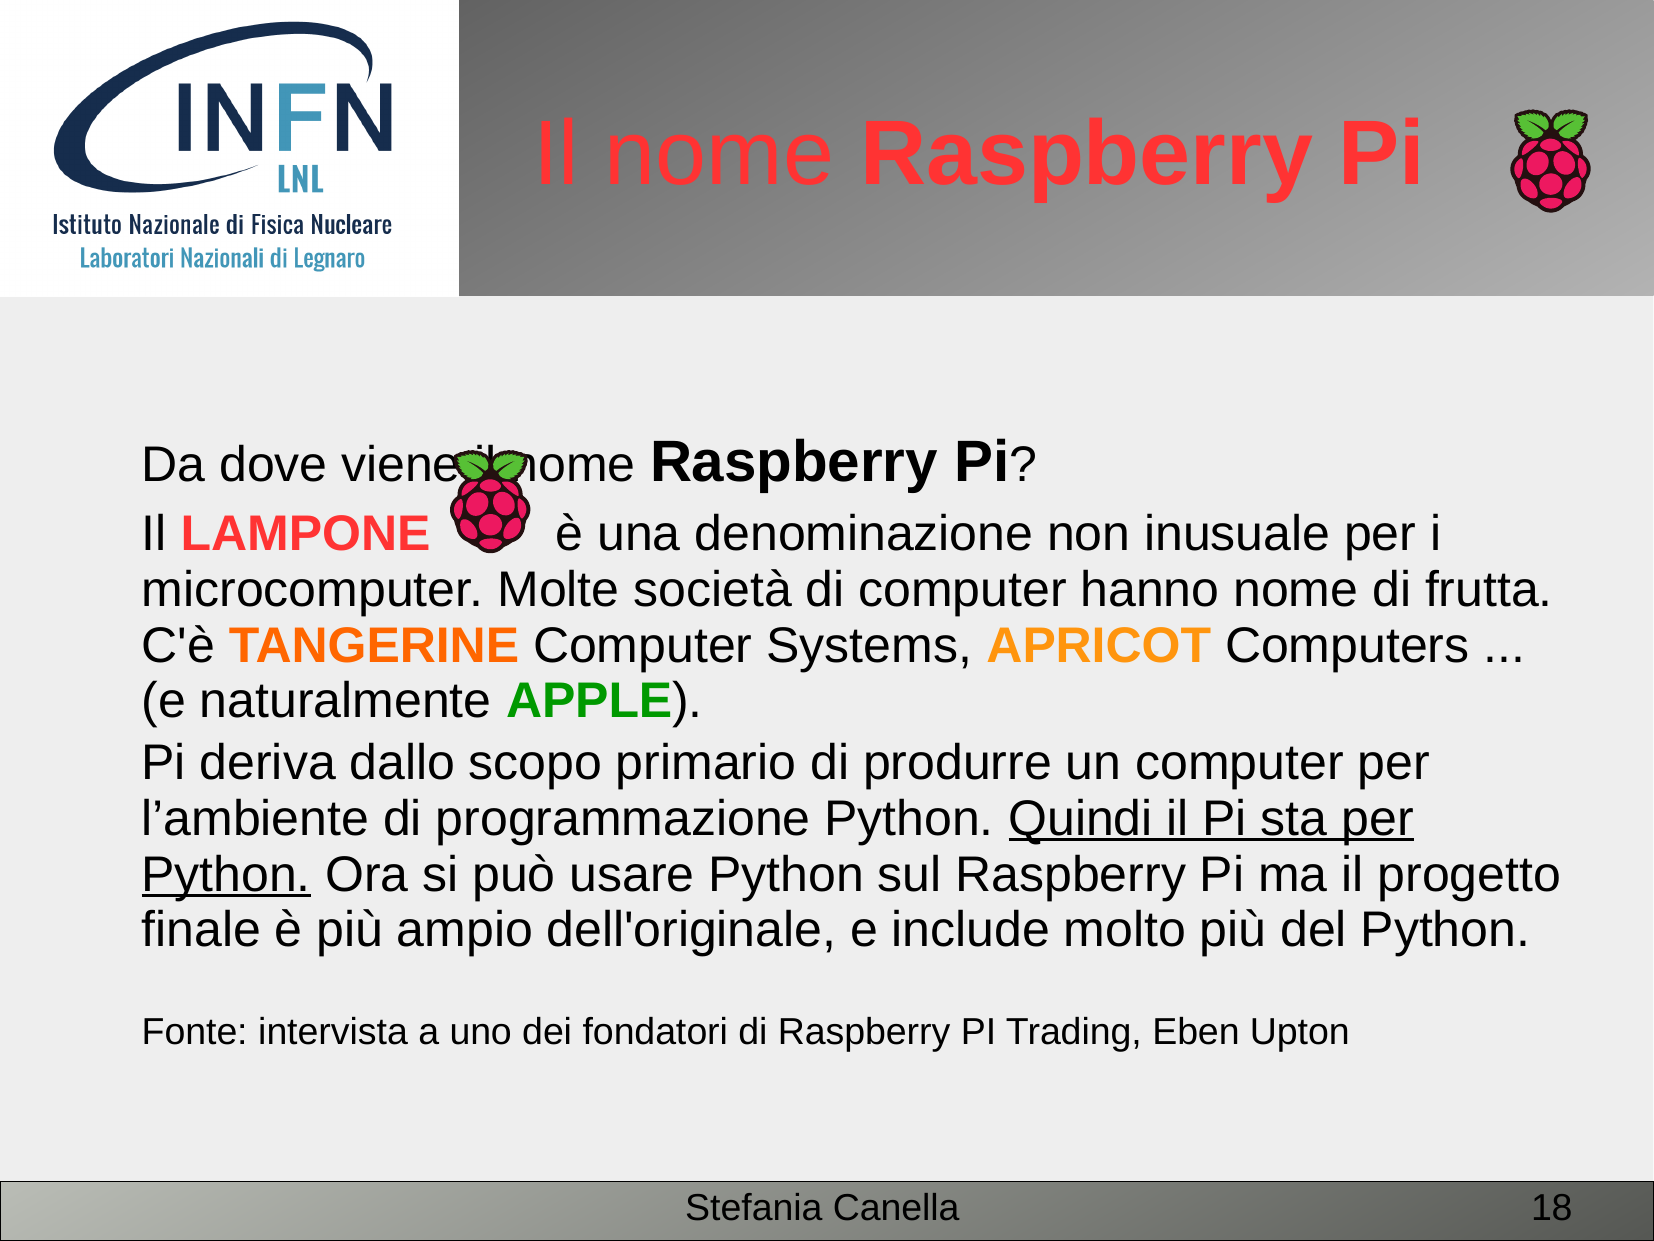

# Il nome Raspberry Pi
Da dove viene il nome Raspberry Pi?
Il LAMPONE è una denominazione non inusuale per i microcomputer. Molte società di computer hanno nome di frutta. C'è TANGERINE Computer Systems, APRICOT Computers ... (e naturalmente APPLE).
Pi deriva dallo scopo primario di produrre un computer per l’ambiente di programmazione Python. Quindi il Pi sta per Python. Ora si può usare Python sul Raspberry Pi ma il progetto finale è più ampio dell'originale, e include molto più del Python.
Fonte: intervista a uno dei fondatori di Raspberry PI Trading, Eben Upton
Stefania Canella